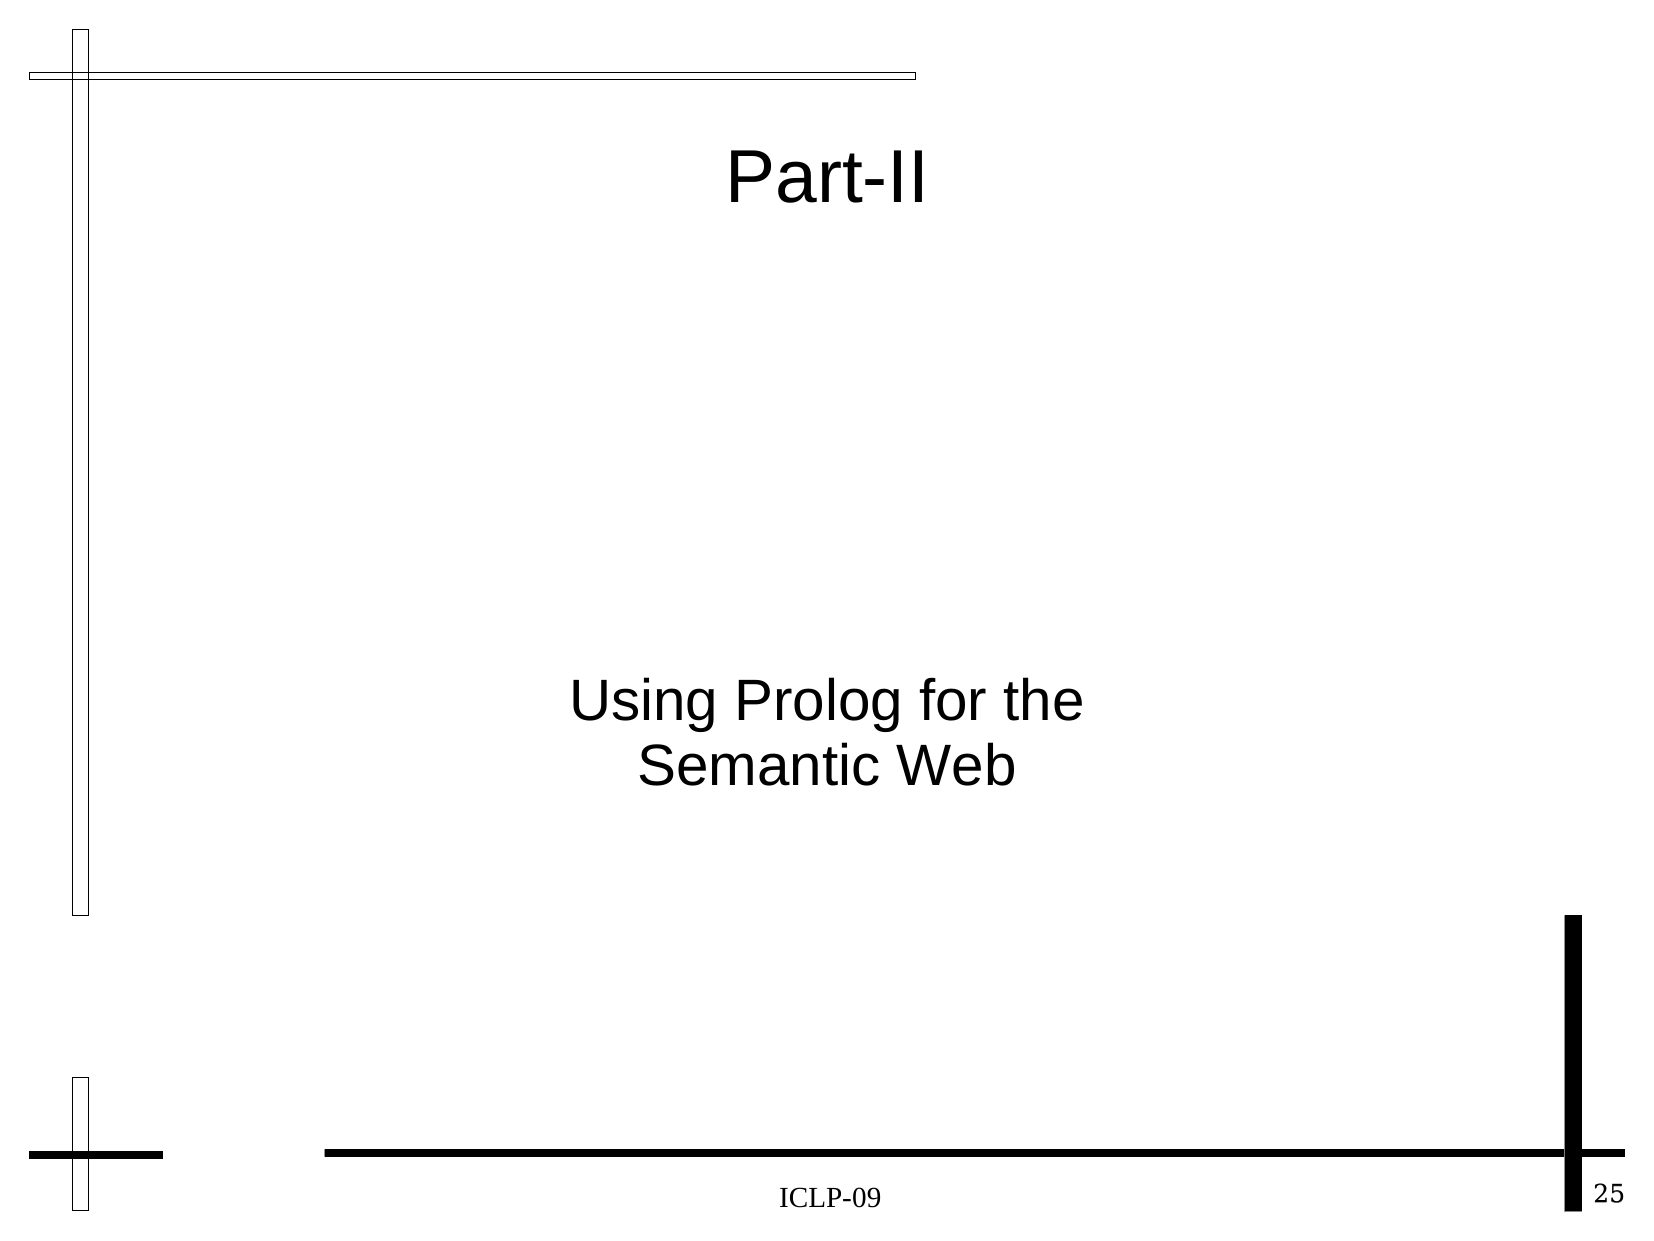

# Part-II
Using Prolog for the
Semantic Web